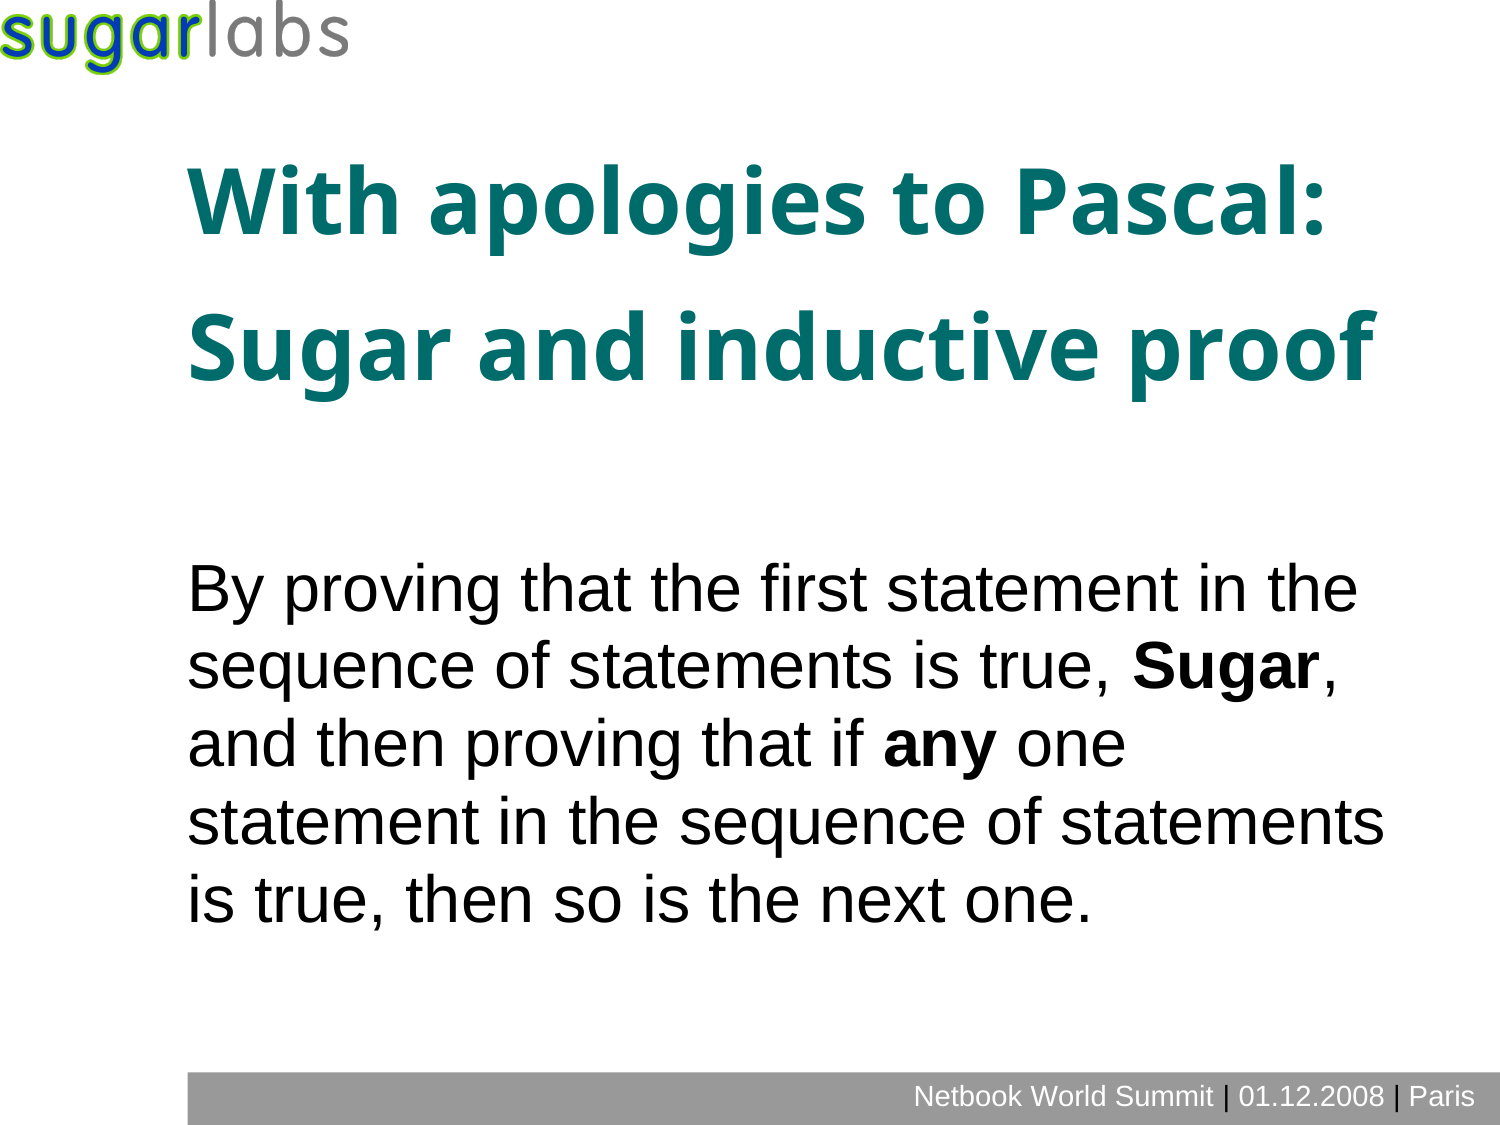

# With apologies to Pascal: Sugar and inductive proof
By proving that the first statement in the sequence of statements is true, Sugar, and then proving that if any one statement in the sequence of statements is true, then so is the next one.